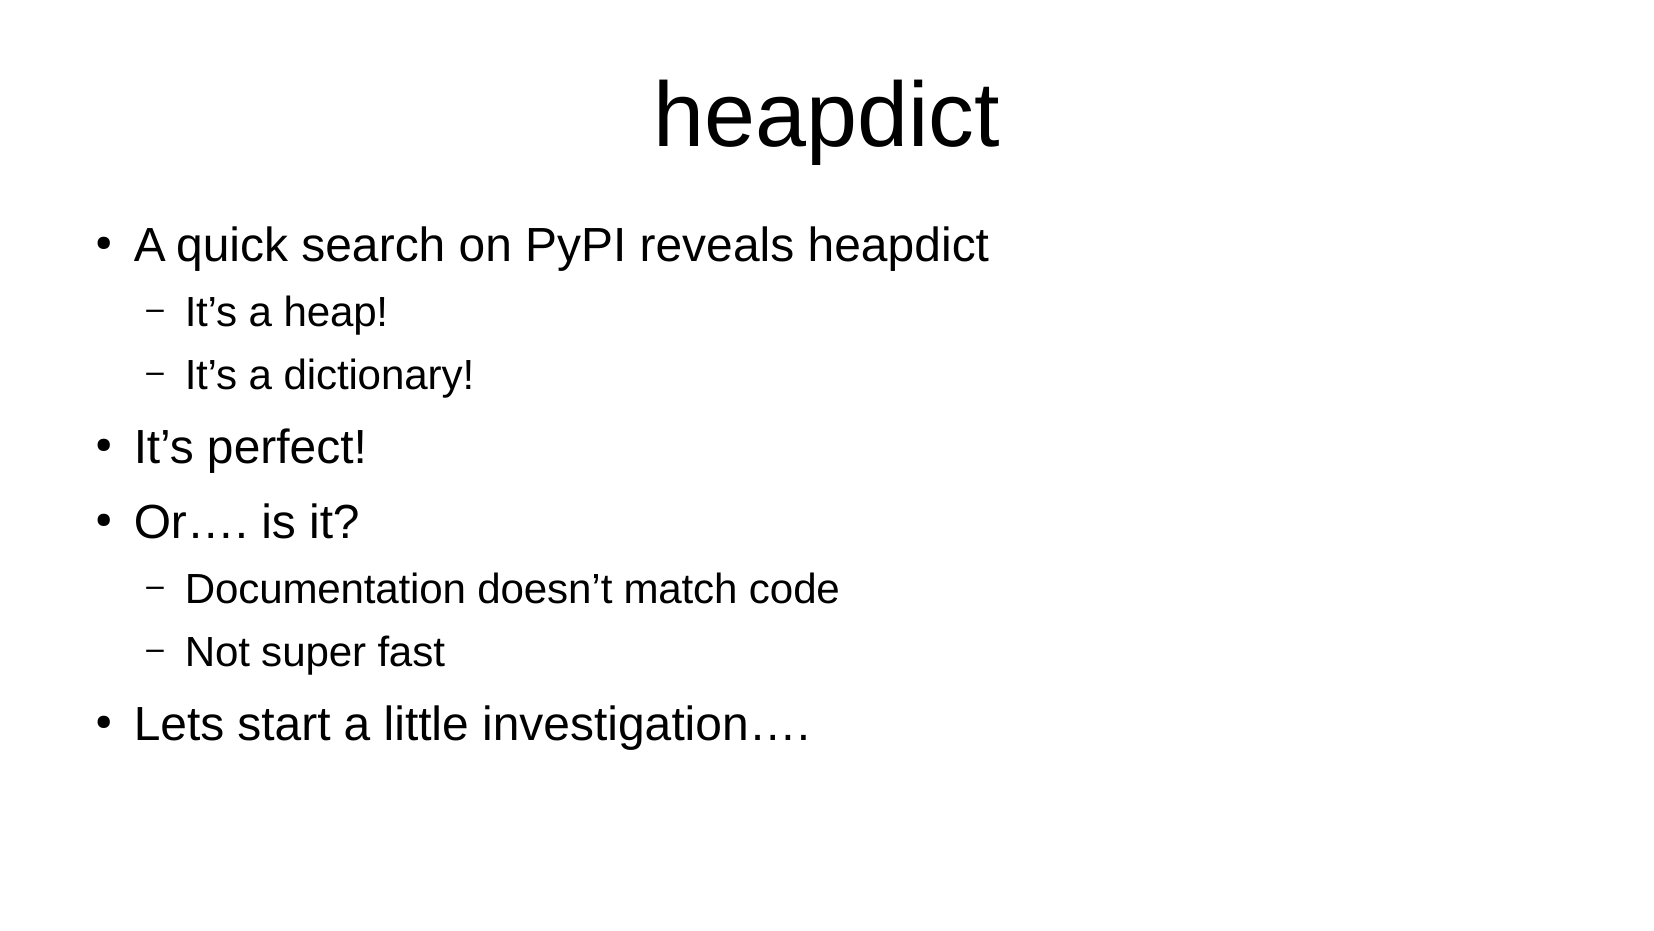

# heapdict
A quick search on PyPI reveals heapdict
It’s a heap!
It’s a dictionary!
It’s perfect!
Or…. is it?
Documentation doesn’t match code
Not super fast
Lets start a little investigation….